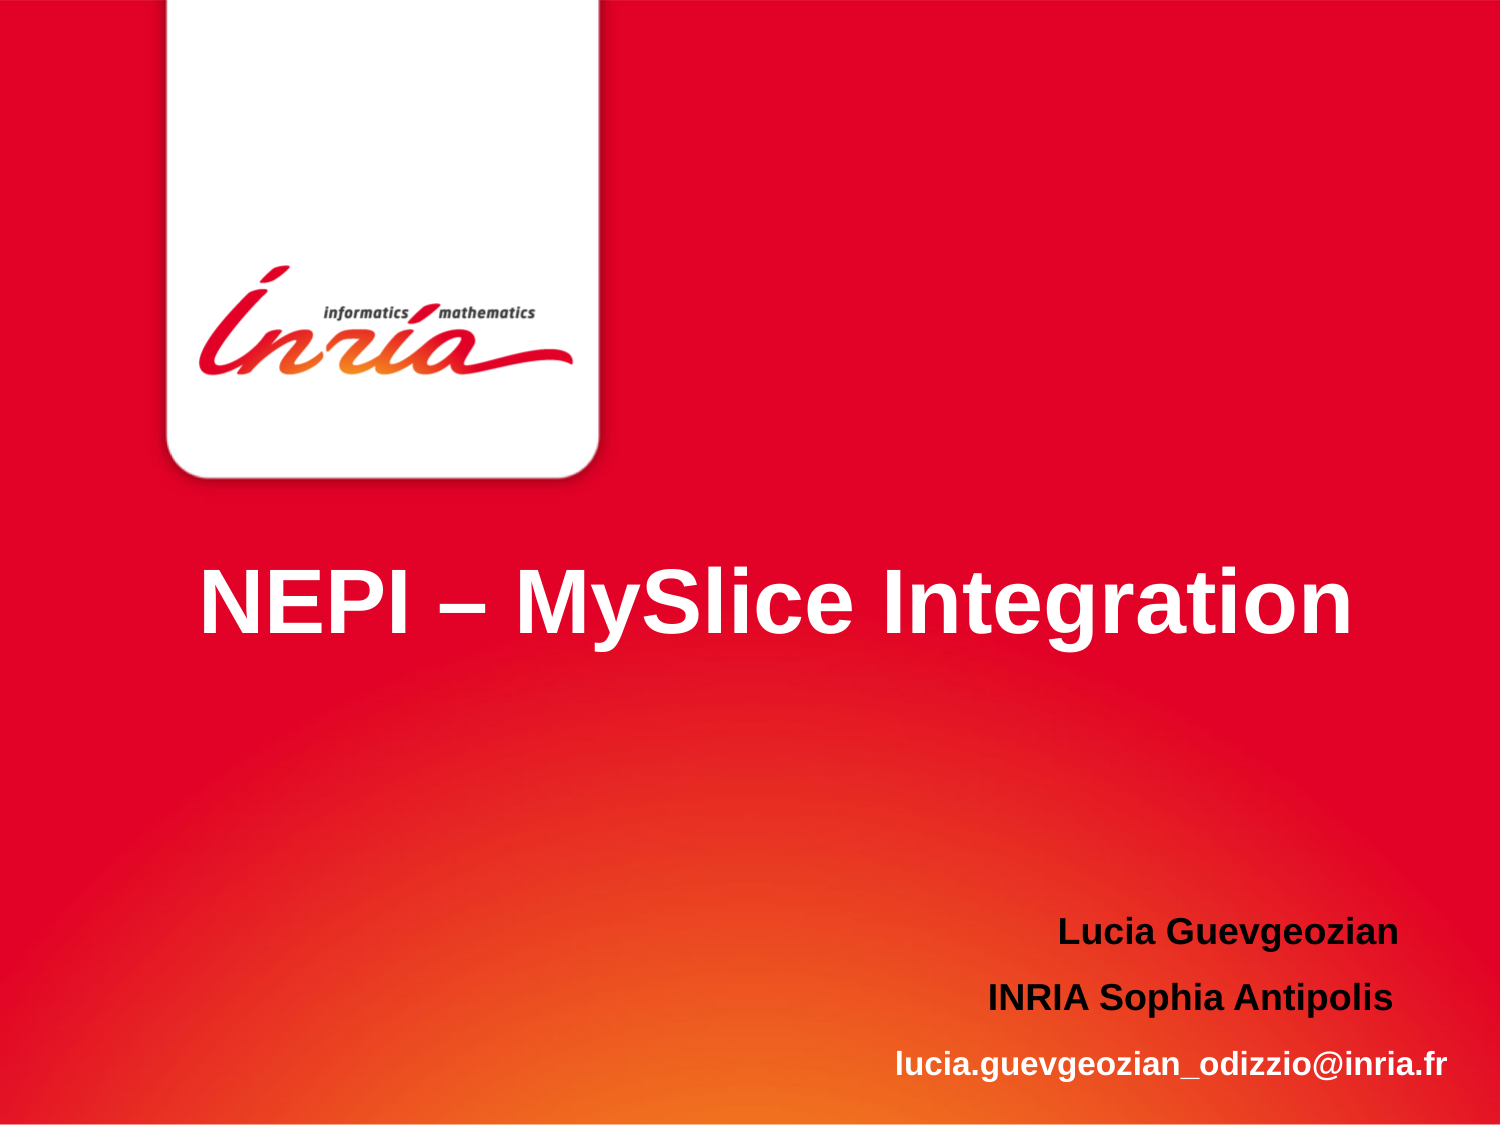

# NEPI – MySlice Integration
Lucia Guevgeozian
INRIA Sophia Antipolis
lucia.guevgeozian_odizzio@inria.fr